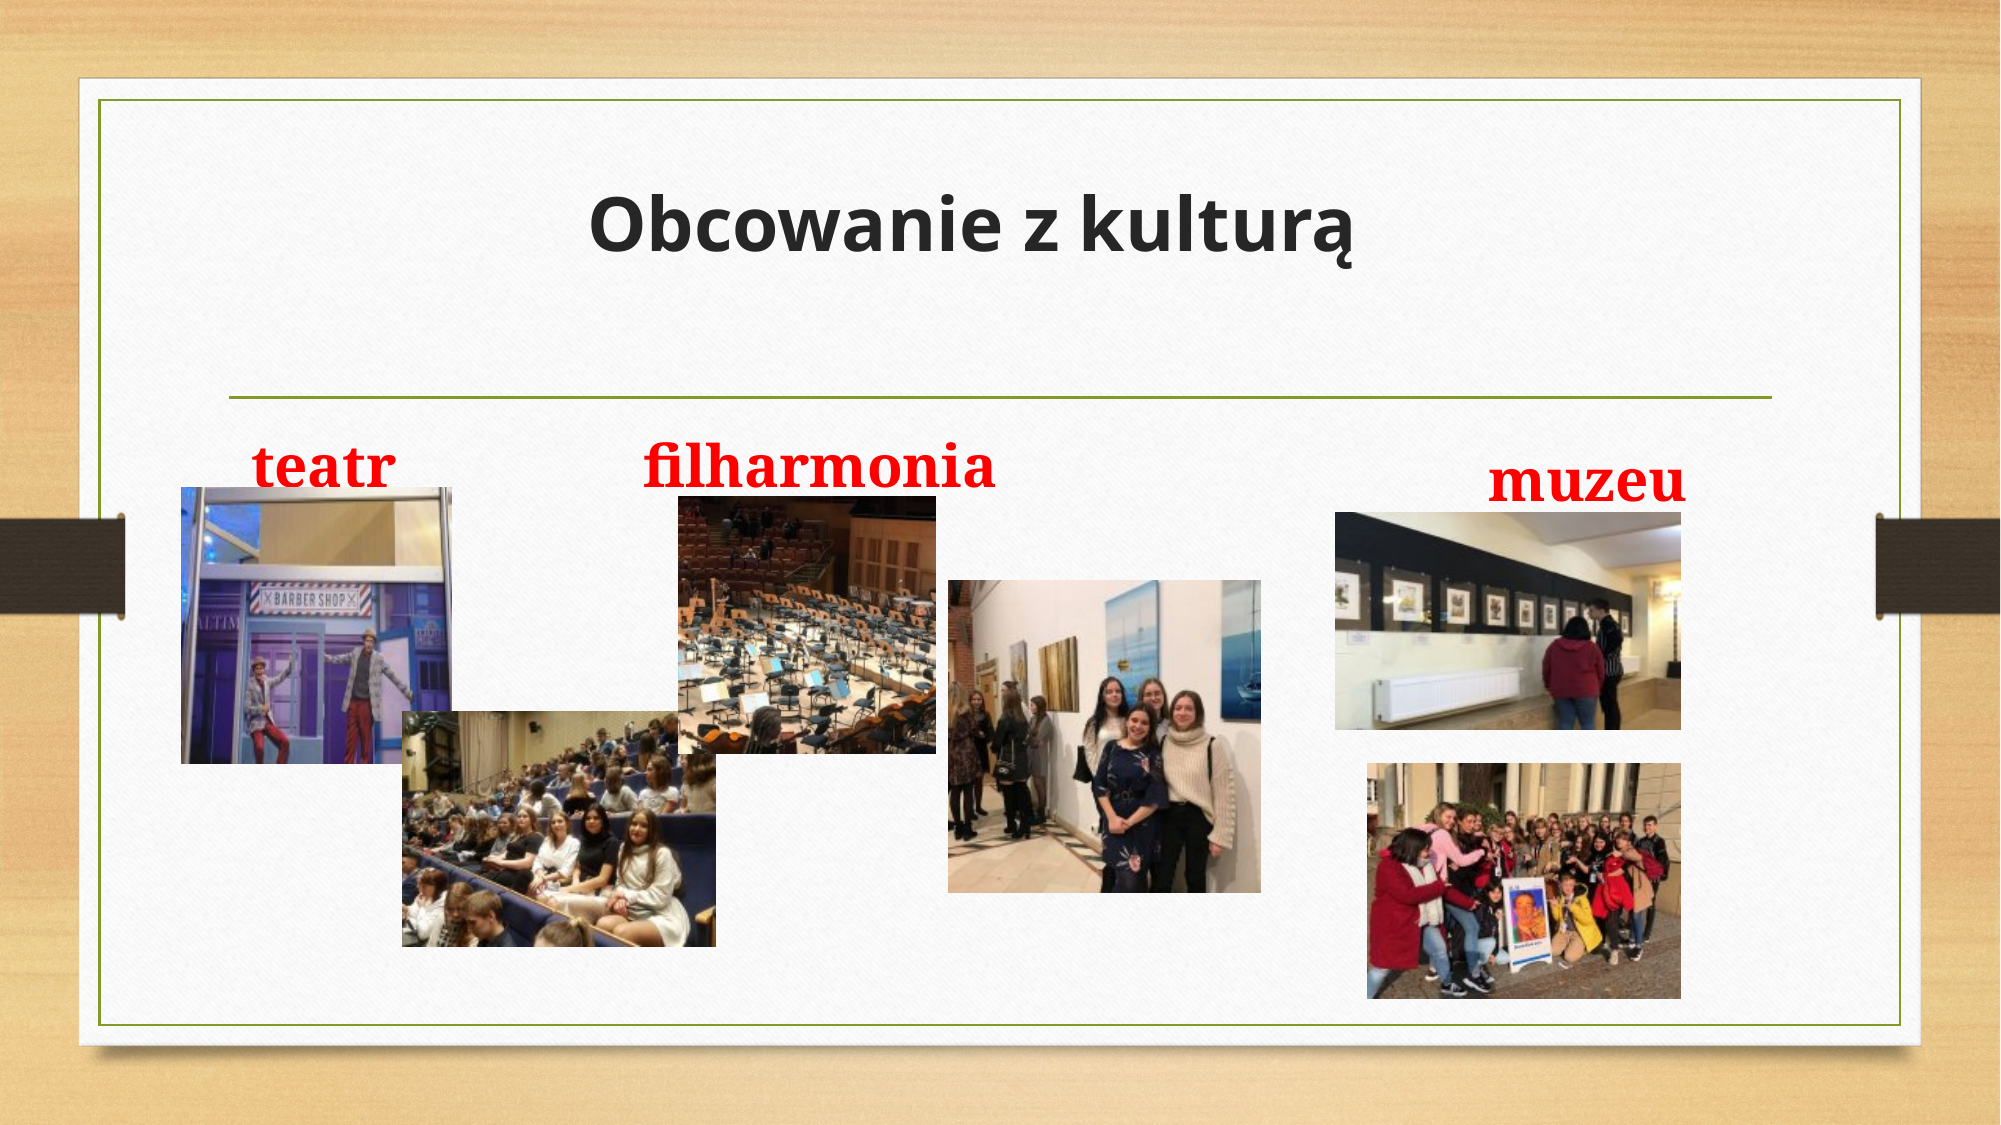

# Obcowanie z kulturą
 teatr
filharmonia
muzeum